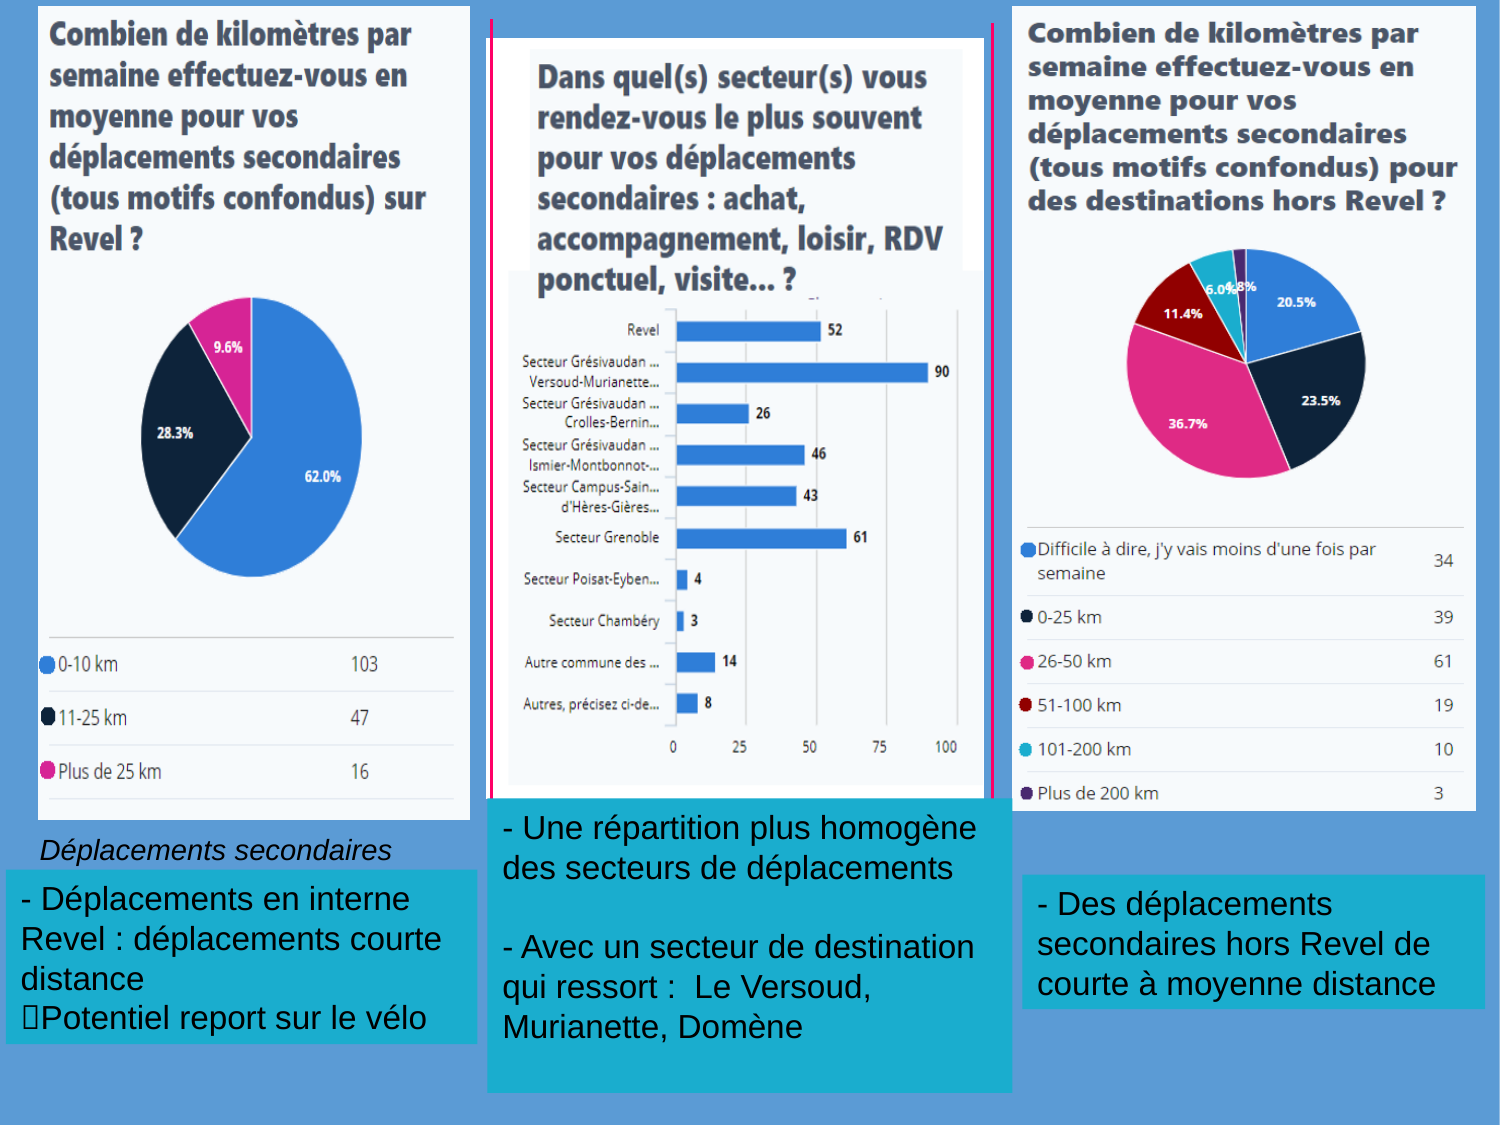

- Une répartition plus homogène des secteurs de déplacements
- Avec un secteur de destination qui ressort : Le Versoud, Murianette, Domène
Déplacements secondaires
- Déplacements en interne Revel : déplacements courte distance
Potentiel report sur le vélo
- Des déplacements secondaires hors Revel de courte à moyenne distance